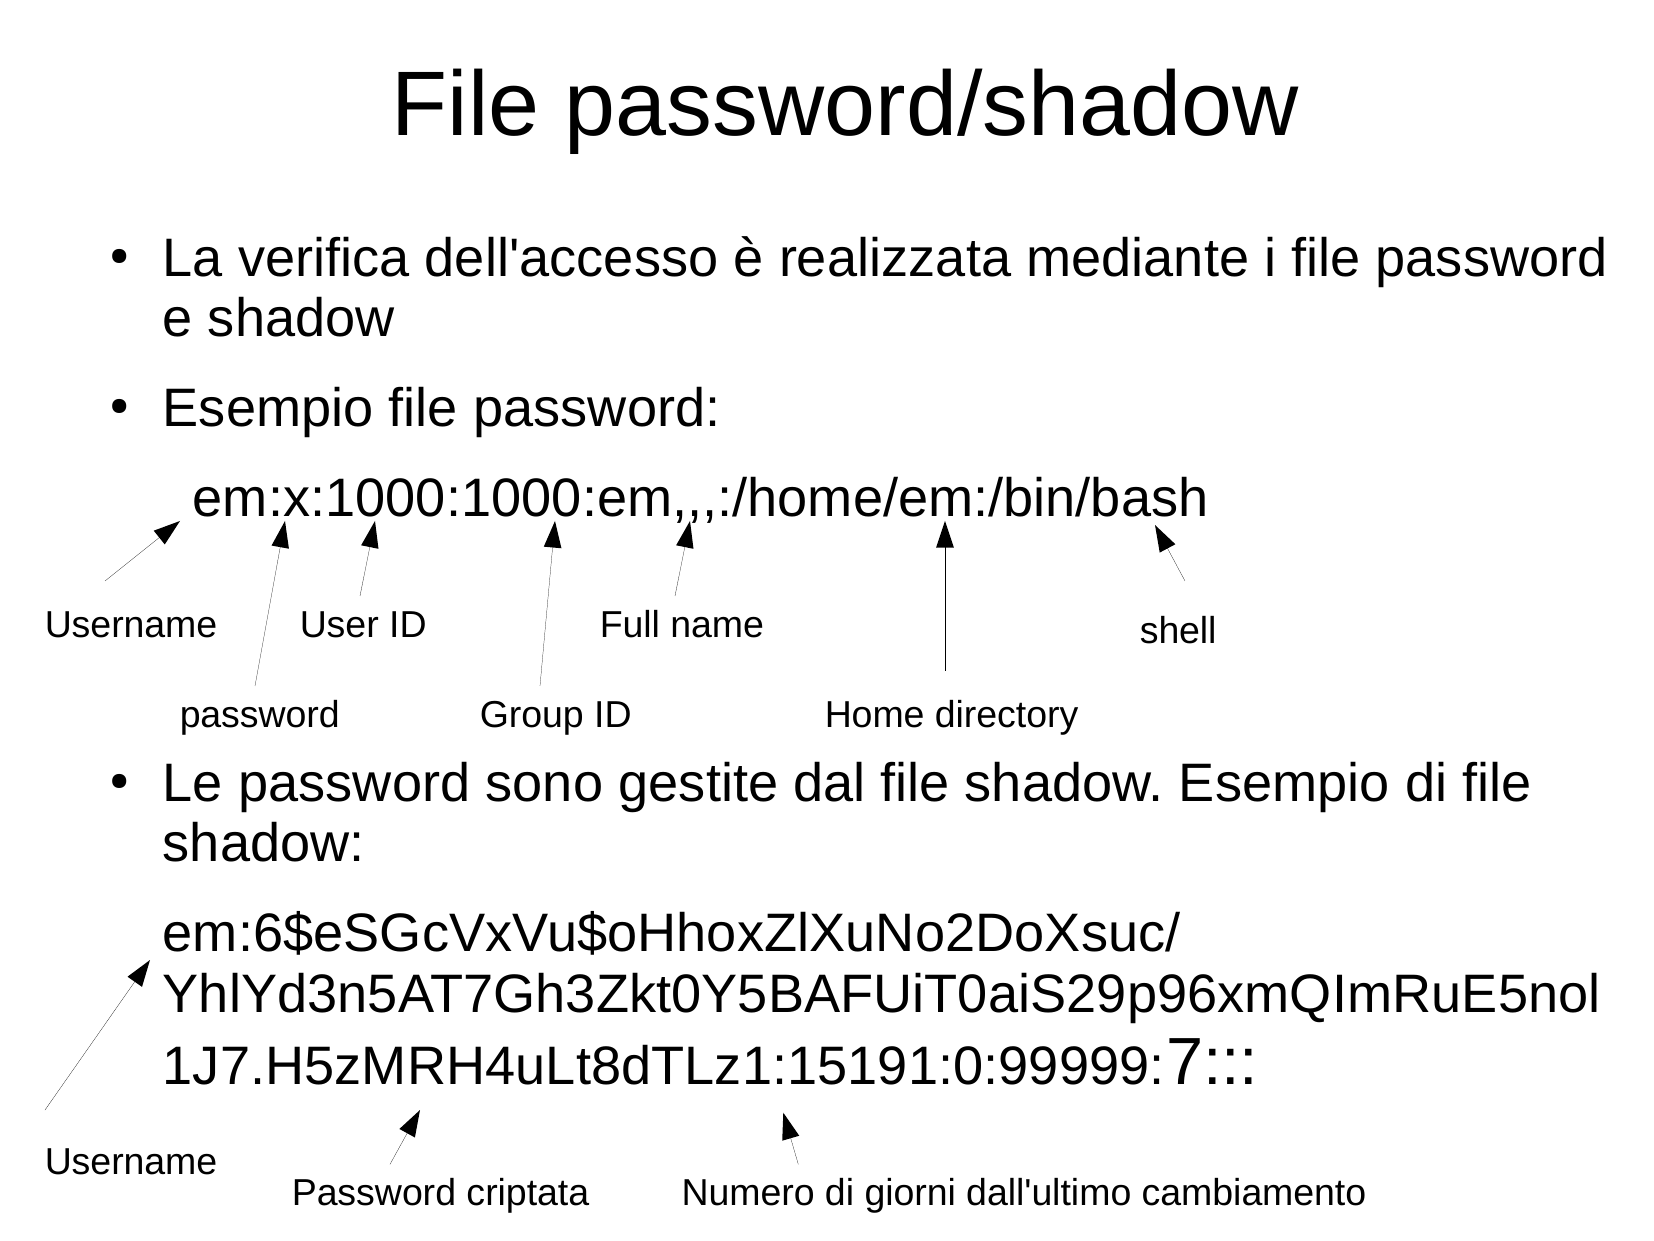

# File password/shadow
La verifica dell'accesso è realizzata mediante i file password e shadow
Esempio file password:
 em:x:1000:1000:em,,,:/home/em:/bin/bash
Le password sono gestite dal file shadow. Esempio di file shadow:
em:6$eSGcVxVu$oHhoxZlXuNo2DoXsuc/YhlYd3n5AT7Gh3Zkt0Y5BAFUiT0aiS29p96xmQImRuE5nol1J7.H5zMRH4uLt8dTLz1:15191:0:99999:7:::
Username
User ID
Full name
shell
password
Group ID
Home directory
Username
Password criptata
Numero di giorni dall'ultimo cambiamento